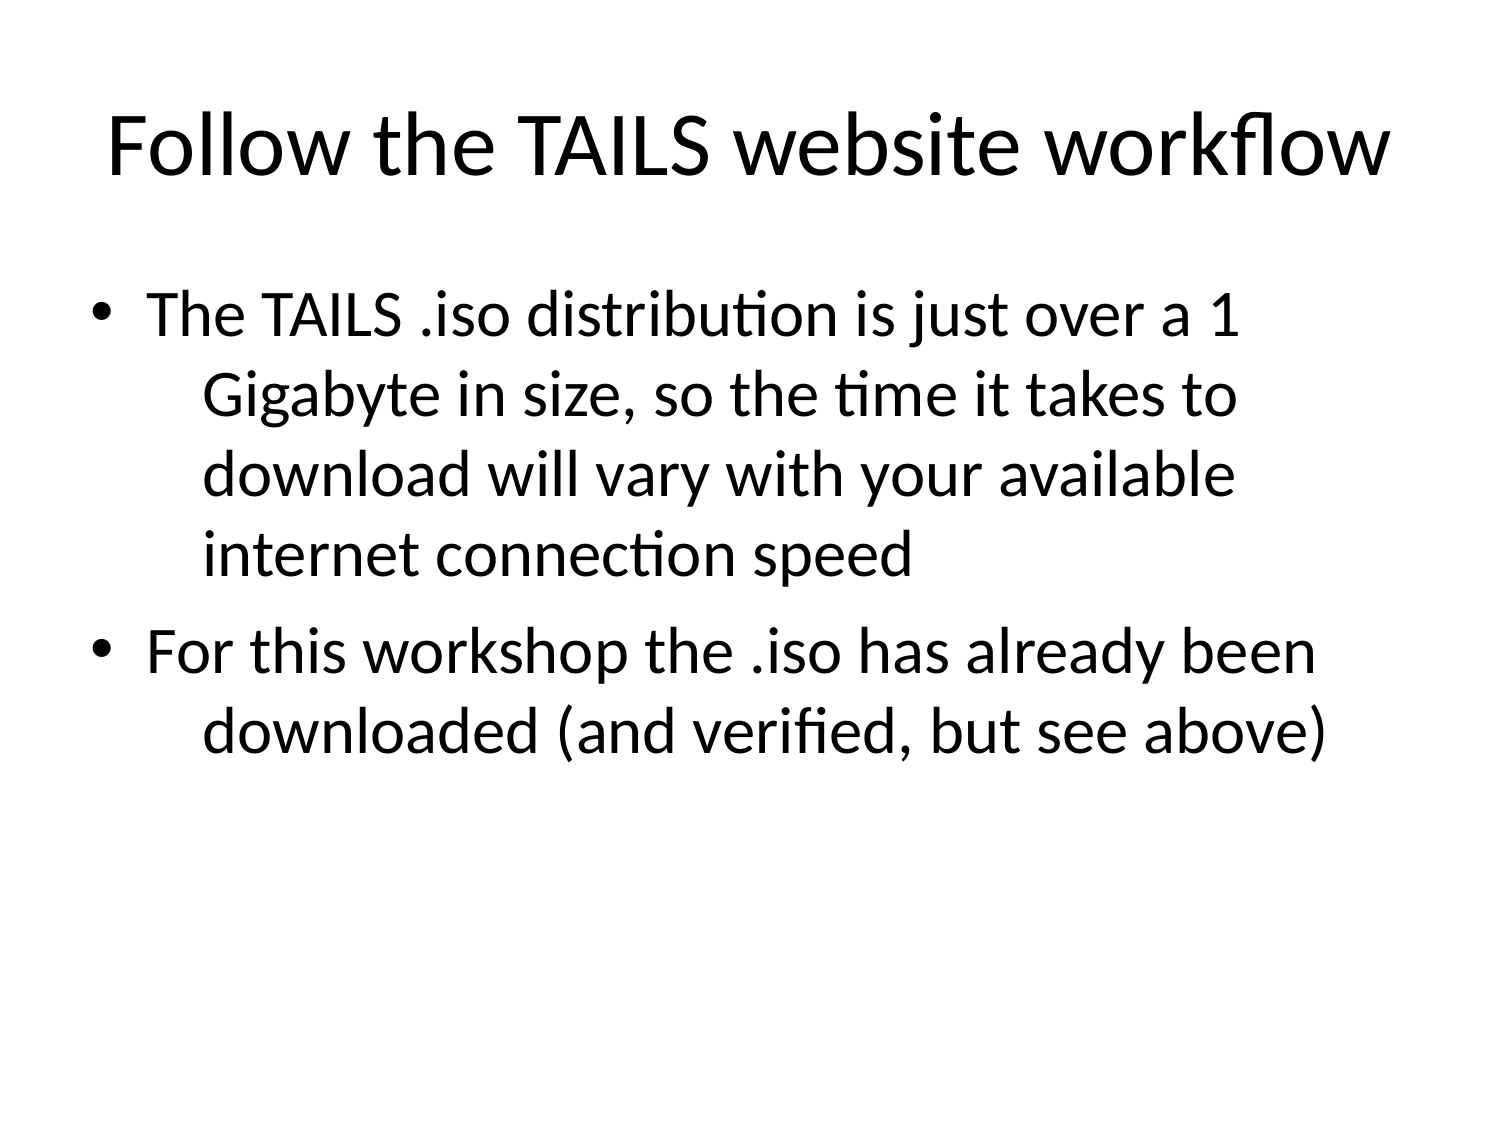

# Follow the TAILS website workflow
The TAILS .iso distribution is just over a 1 Gigabyte in size, so the time it takes to download will vary with your available internet connection speed
For this workshop the .iso has already been downloaded (and verified, but see above)